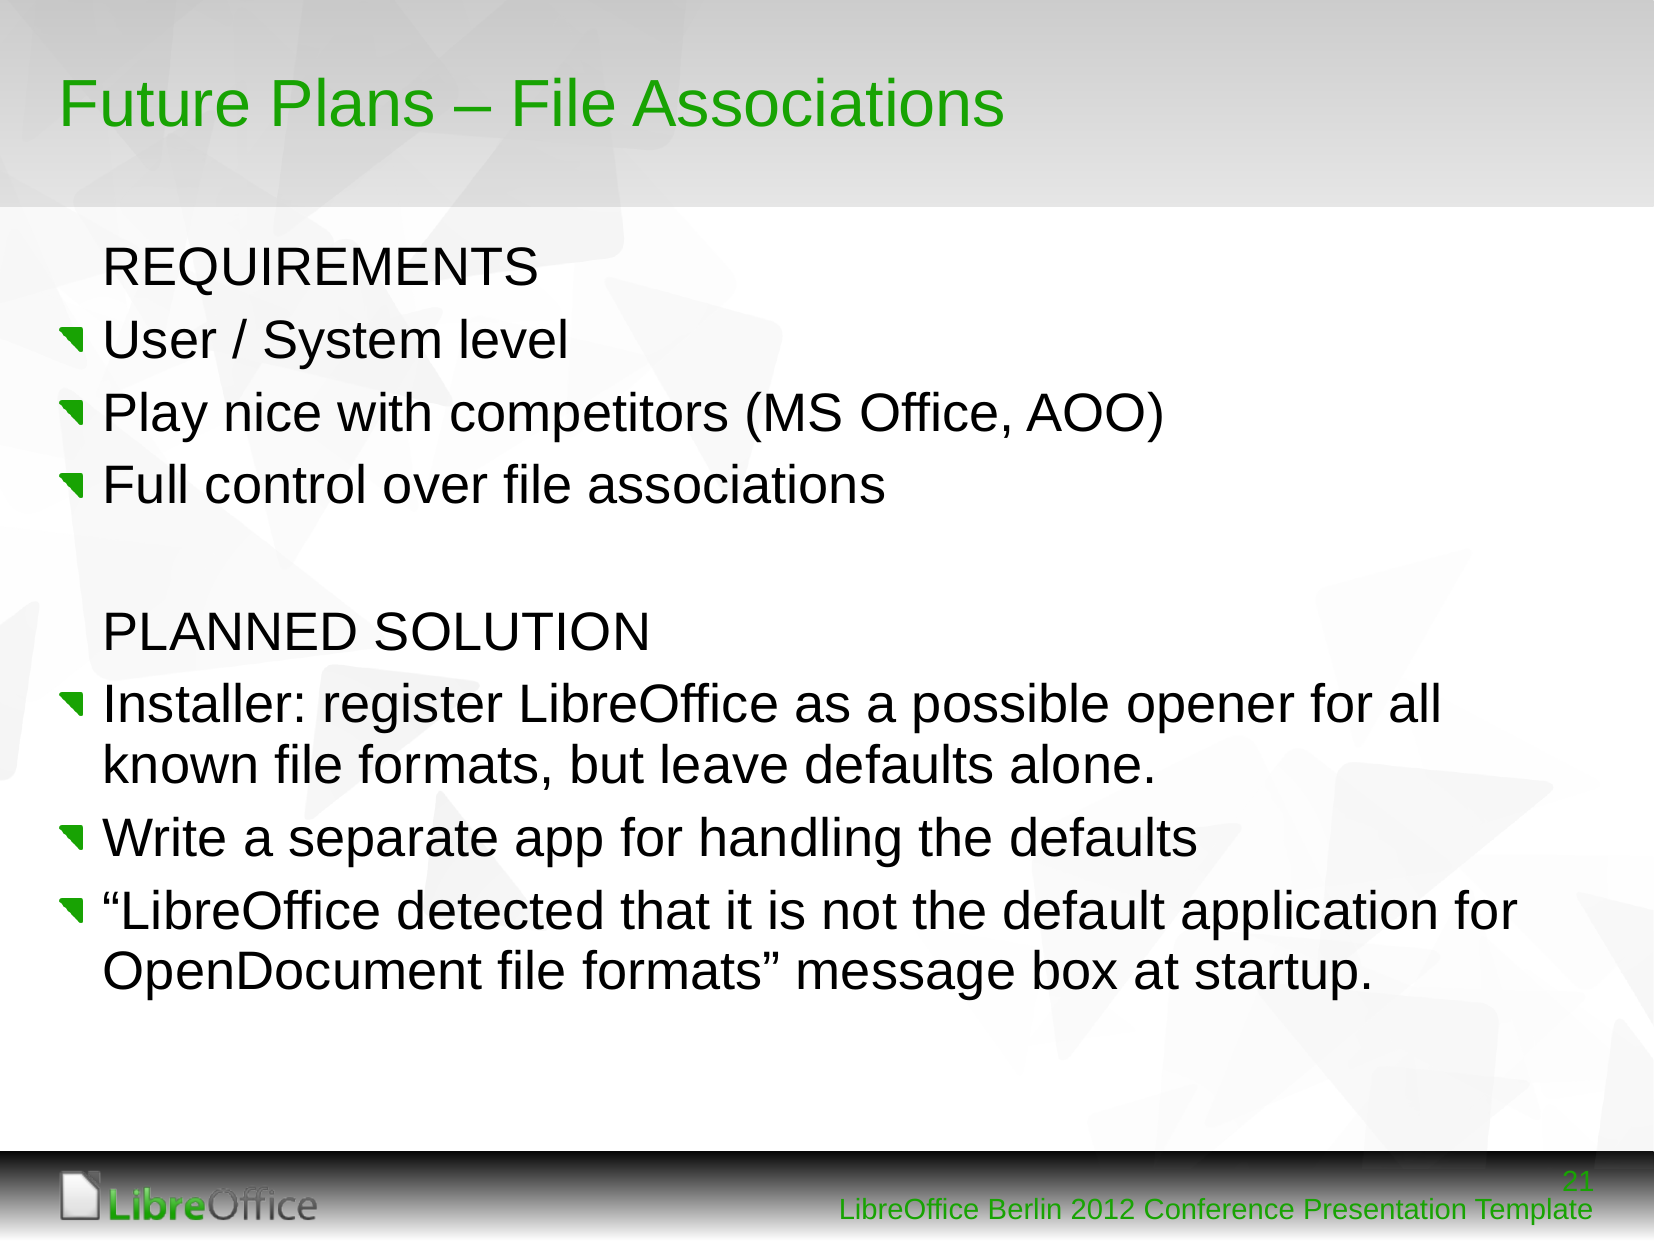

# Future Plans – File Associations
REQUIREMENTS
User / System level
Play nice with competitors (MS Office, AOO)
Full control over file associations
PLANNED SOLUTION
Installer: register LibreOffice as a possible opener for all known file formats, but leave defaults alone.
Write a separate app for handling the defaults
“LibreOffice detected that it is not the default application for OpenDocument file formats” message box at startup.
21
LibreOffice Berlin 2012 Conference Presentation Template